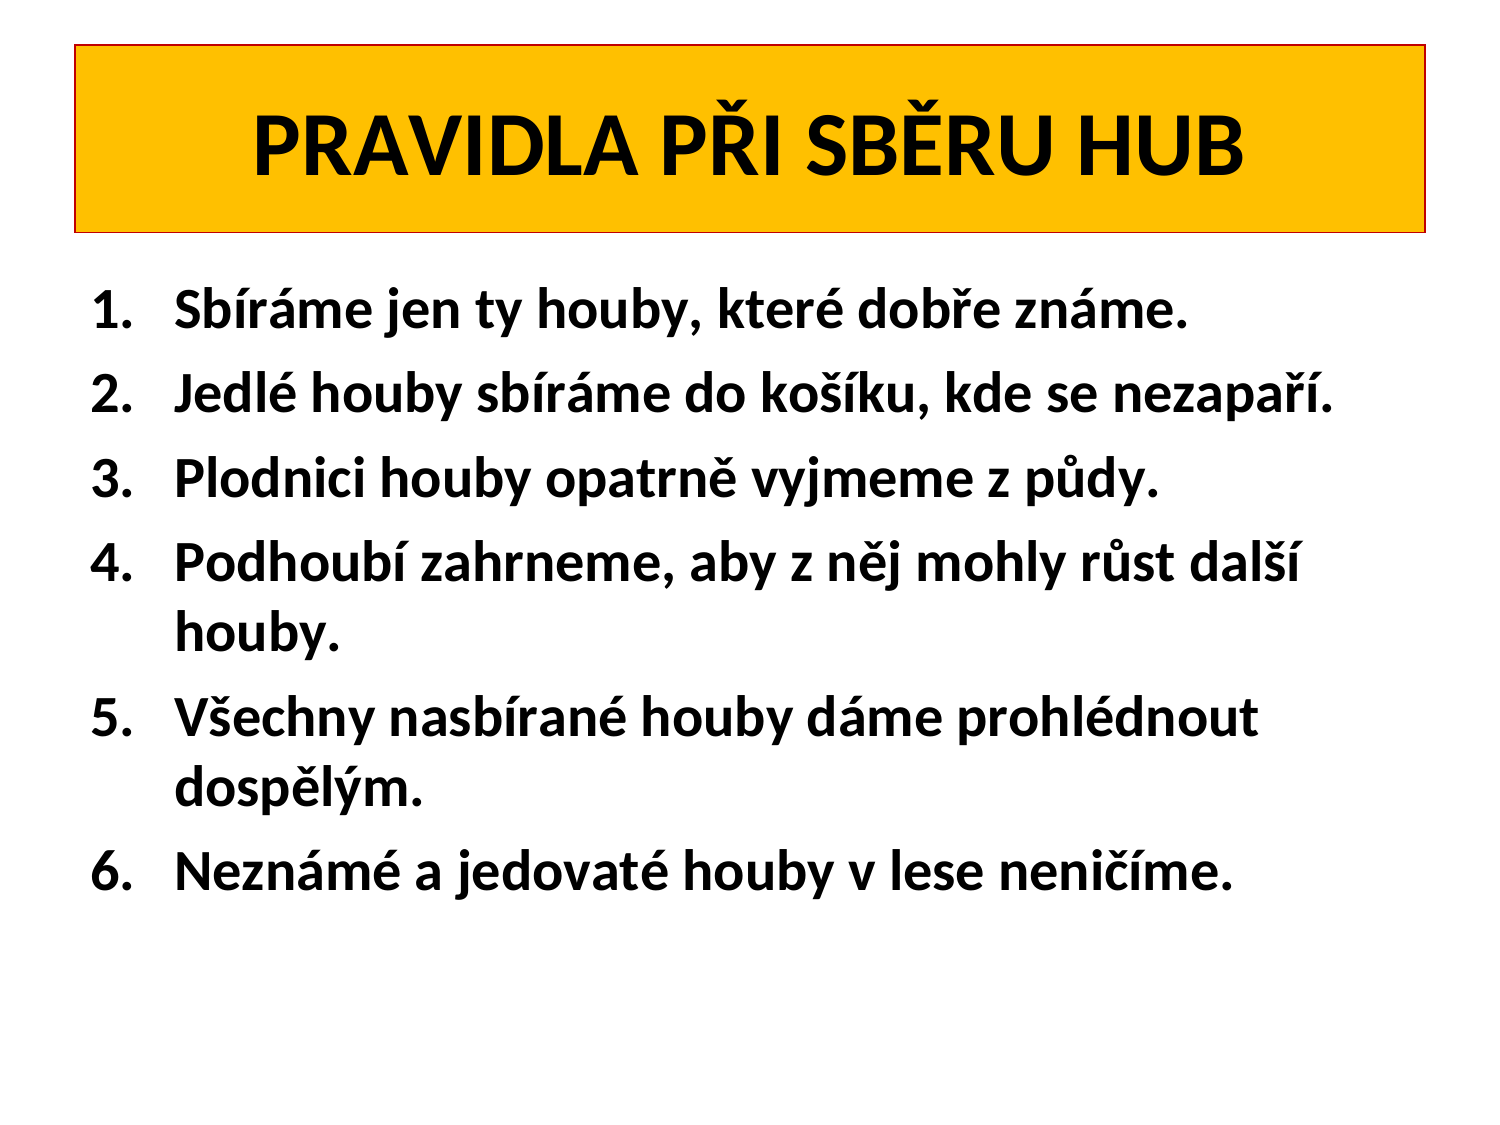

# PRAVIDLA PŘI SBĚRU HUB
Sbíráme jen ty houby, které dobře známe.
Jedlé houby sbíráme do košíku, kde se nezapaří.
Plodnici houby opatrně vyjmeme z půdy.
Podhoubí zahrneme, aby z něj mohly růst další houby.
Všechny nasbírané houby dáme prohlédnout dospělým.
Neznámé a jedovaté houby v lese neničíme.